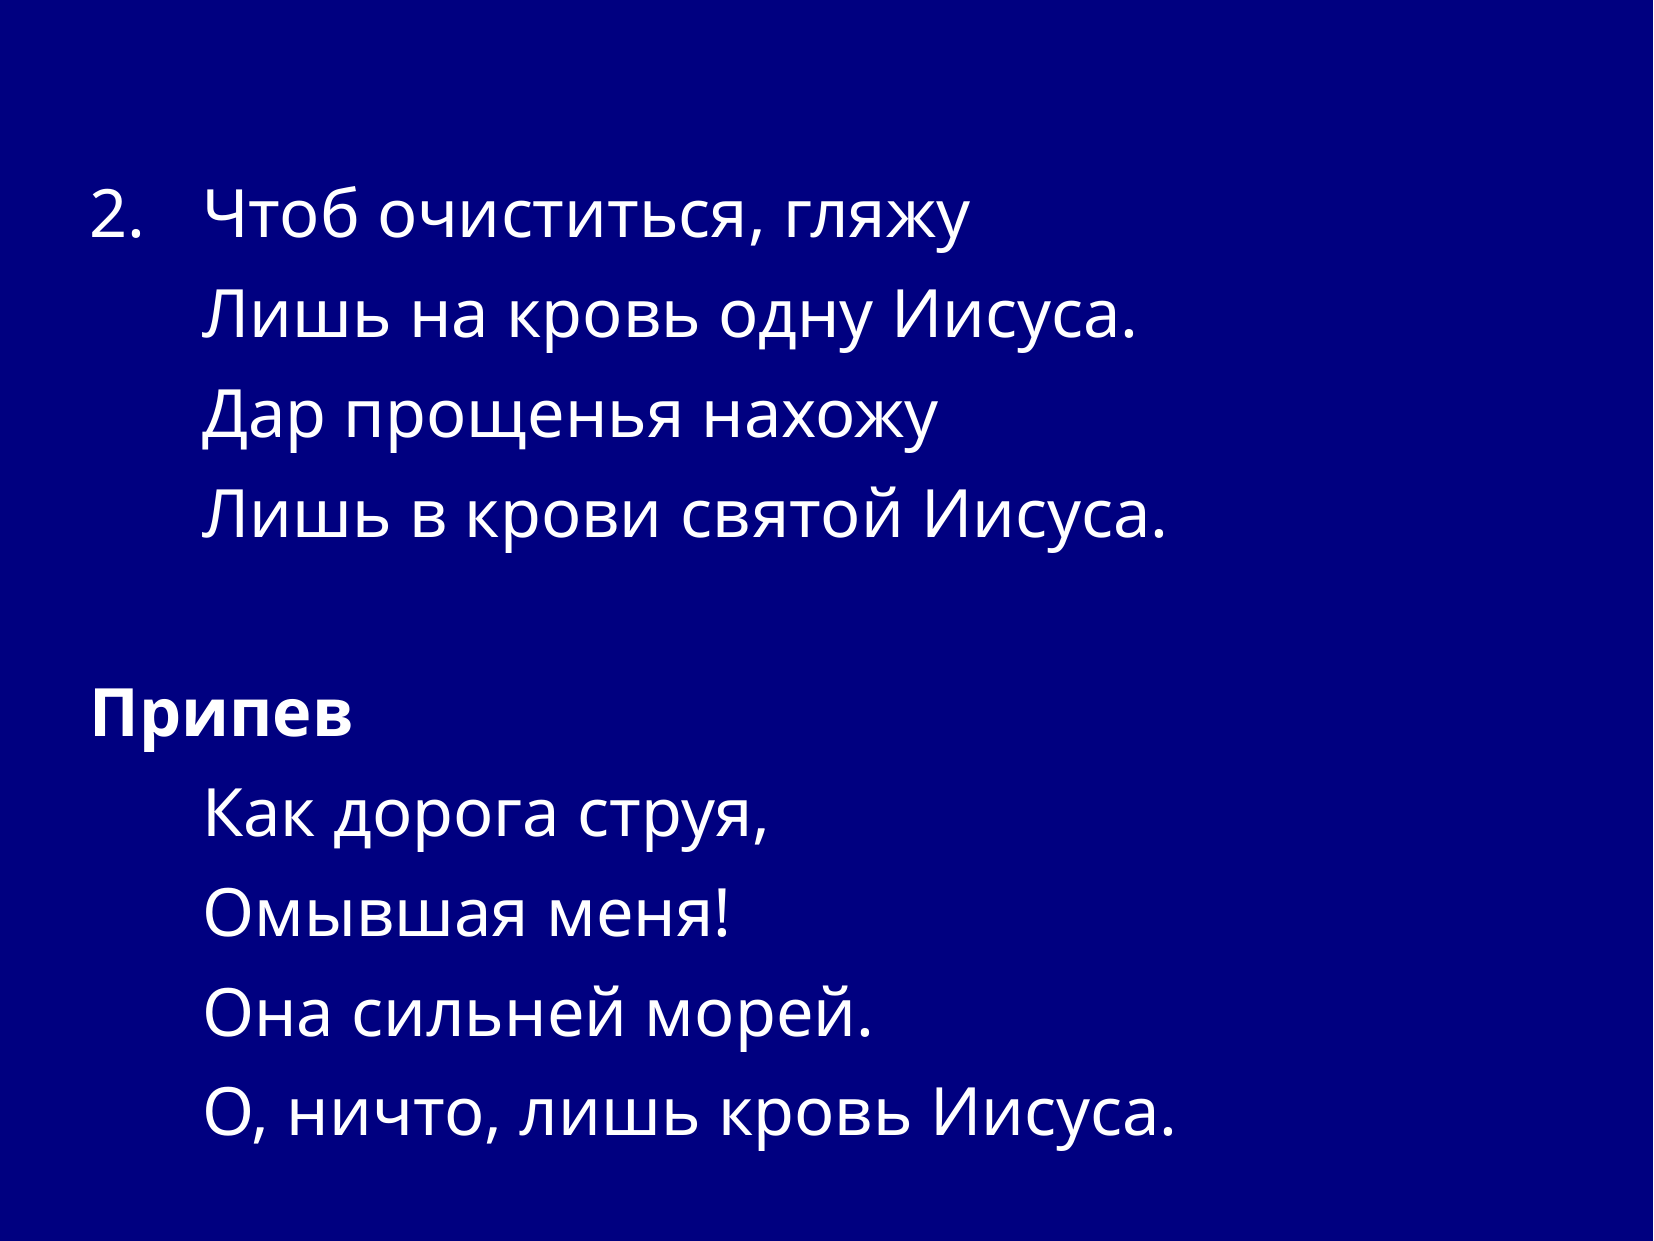

2.	Чтоб очиститься, гляжу
	Лишь на кровь одну Иисуса.
	Дар прощенья нахожу
	Лишь в крови святой Иисуса.
Припев
	Как дорога струя,
	Омывшая меня!
	Она сильней морей.
	О, ничто, лишь кровь Иисуса.